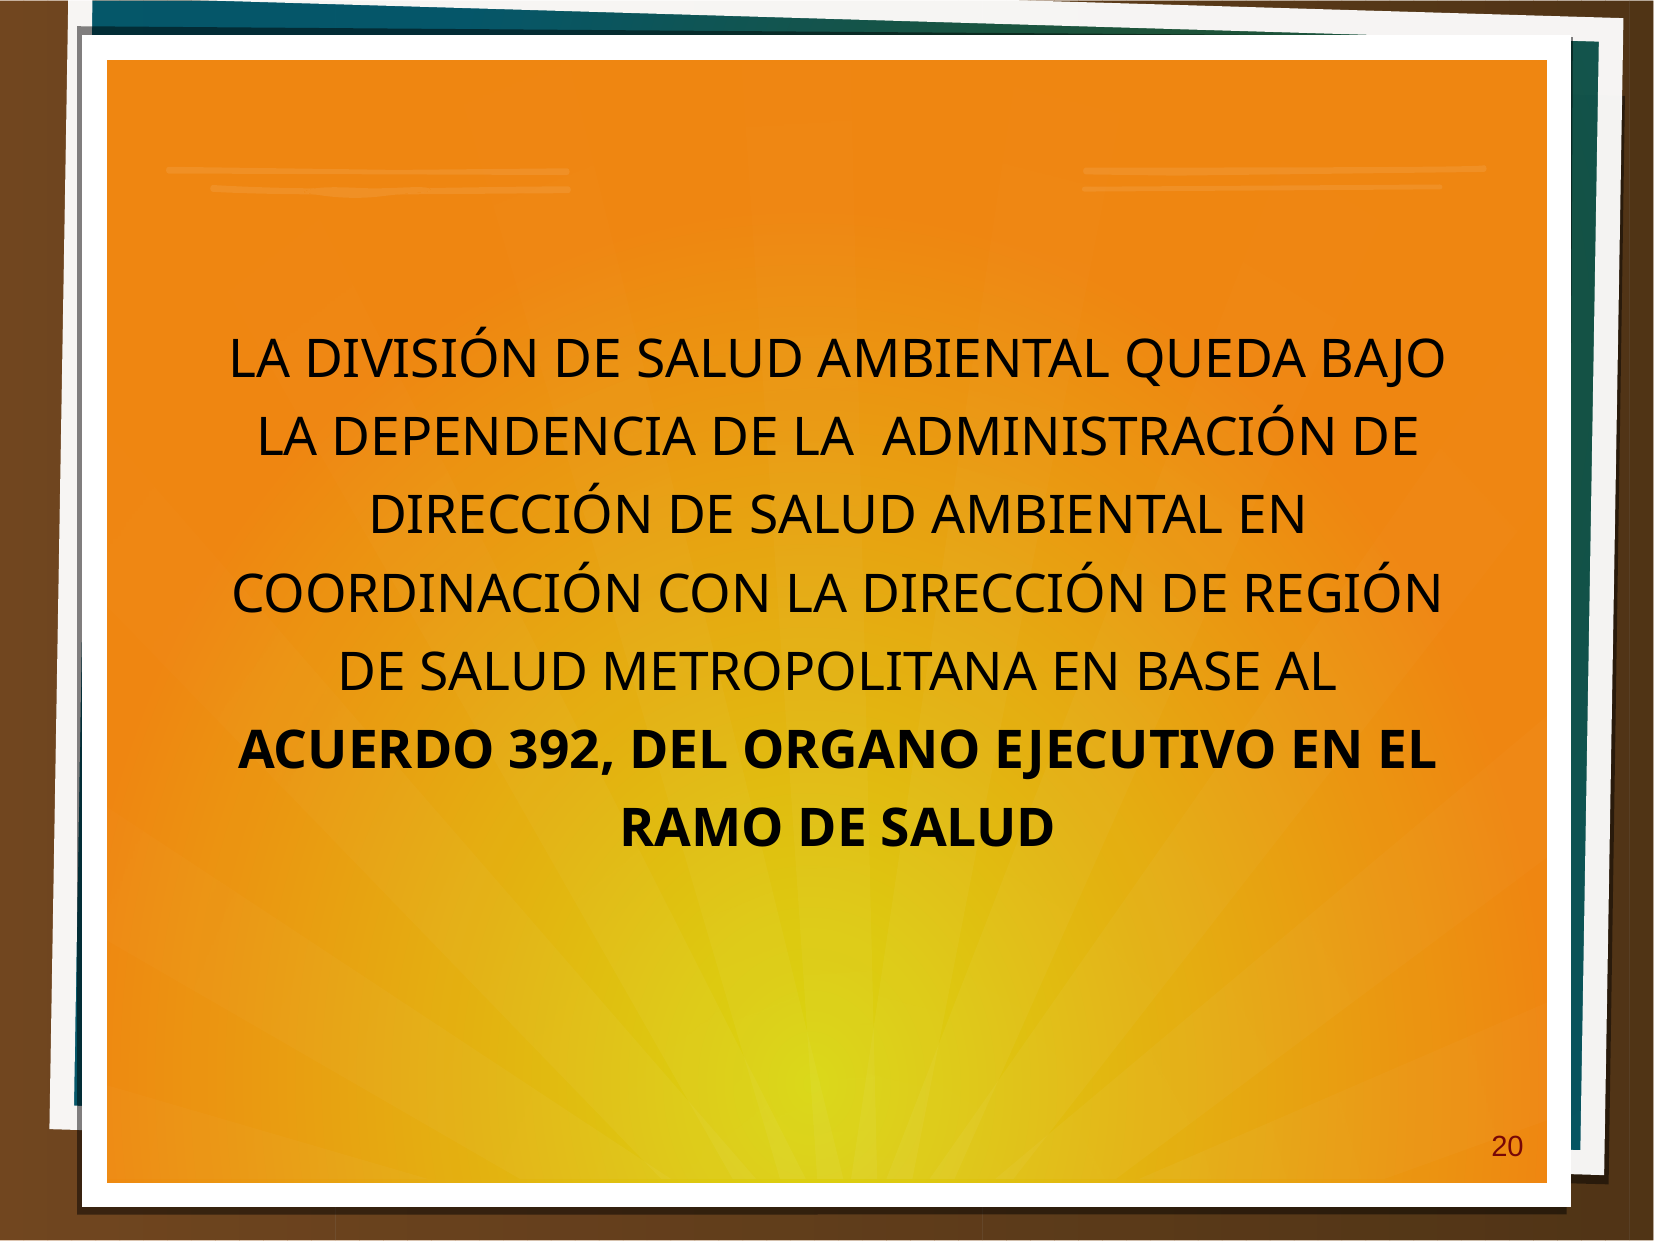

# LA DIVISIÓN DE SALUD AMBIENTAL QUEDA BAJO LA DEPENDENCIA DE LA ADMINISTRACIÓN DE DIRECCIÓN DE SALUD AMBIENTAL EN COORDINACIÓN CON LA DIRECCIÓN DE REGIÓN DE SALUD METROPOLITANA EN BASE AL ACUERDO 392, DEL ORGANO EJECUTIVO EN EL RAMO DE SALUD
20